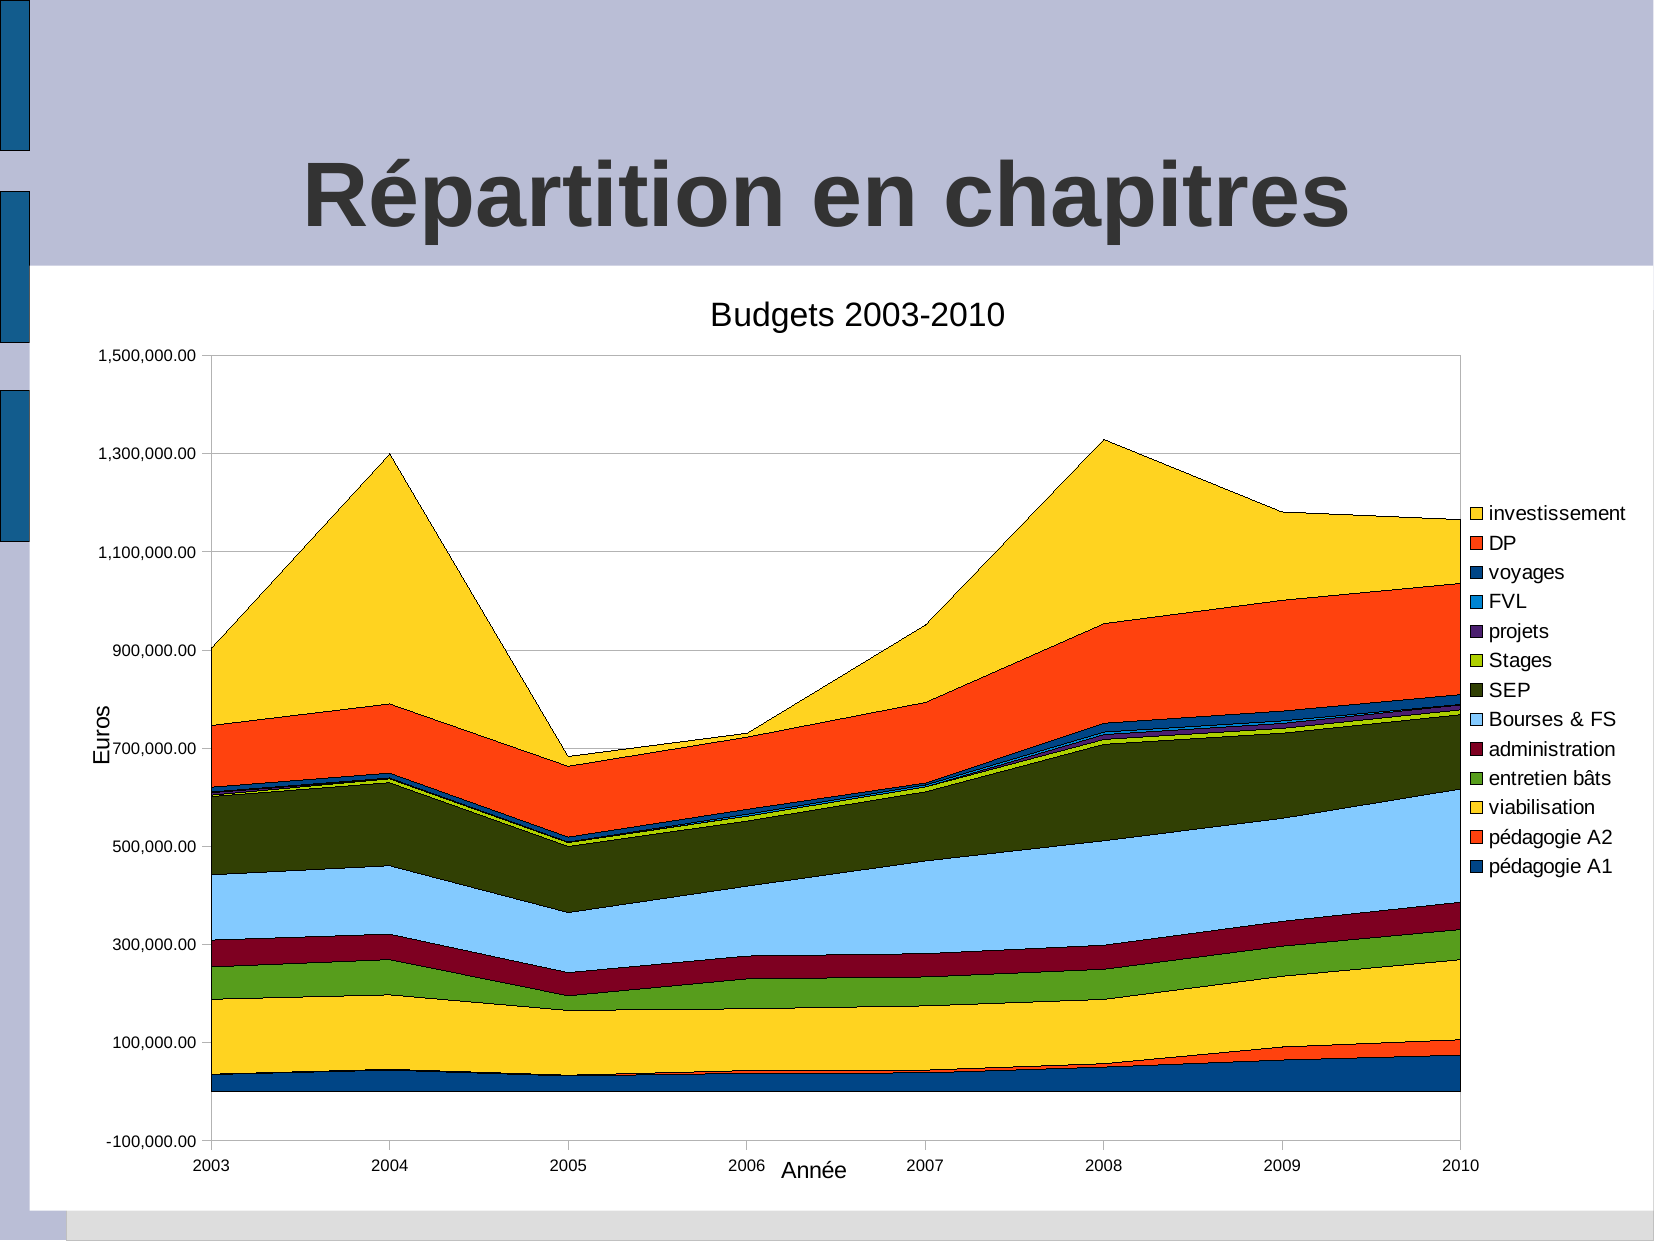

# Répartition en chapitres
### Chart: Budgets 2003-2010
| Category | pédagogie A1 | pédagogie A2 | viabilisation | entretien bâts | administration | Bourses & FS | SEP | Stages | projets | FVL | voyages | DP | investissement |
|---|---|---|---|---|---|---|---|---|---|---|---|---|---|
| 2003 | 35030.0 | 600.0 | 152721.0 | 65983.0 | 54690.0 | 133000.0 | 159400.0 | 3000.0 | 5000.0 | 1500.0 | 9600.0 | 125909.0 | 158000.0 |
| 2004 | 44030.0 | 1600.0 | 151831.0 | 71783.0 | 51821.0 | 139500.0 | 169170.0 | 8000.0 | None | 1500.0 | 10000.0 | 141166.0 | 510000.0 |
| 2005 | 32030.0 | 1600.0 | 132000.0 | 30000.0 | 47205.0 | 122500.0 | 134600.0 | 8000.0 | 500.0 | 500.0 | 10000.0 | 144315.0 | 20000.0 |
| 2006 | 37330.0 | 5700.0 | 125971.2 | 61000.0 | 46500.0 | 142500.0 | 132400.0 | 10000.0 | None | 4000.0 | 10000.0 | 147273.5 | 8000.0 |
| 2007 | 38280.0 | 5700.0 | 130929.68 | 59000.0 | 47405.99 | 189000.0 | 140800.0 | 10000.0 | None | 4000.0 | 4000.0 | 164368.3 | 158000.0 |
| 2008 | 50100.0 | 7000.0 | 131053.0 | 61322.0 | 48965.0 | 213000.0 | 196400.0 | 10000.0 | 10000.0 | 5148.9 | 18000.0 | 203009.0 | 375692.0 |
| 2009 | 64600.0 | 26500.0 | 144213.0 | 61324.0 | 50538.0 | 210000.0 | 173400.0 | 10000.0 | 10000.0 | 5148.9 | 20000.0 | 225815.1 | 180000.0 |
| 2010 | 74500.0 | 31500.0 | 163192.0 | 61383.0 | 55648.08 | 230800.0 | 151352.0 | 10000.0 | 10000.0 | 1000.0 | 20000.0 | 226550.3 | 130000.0 |